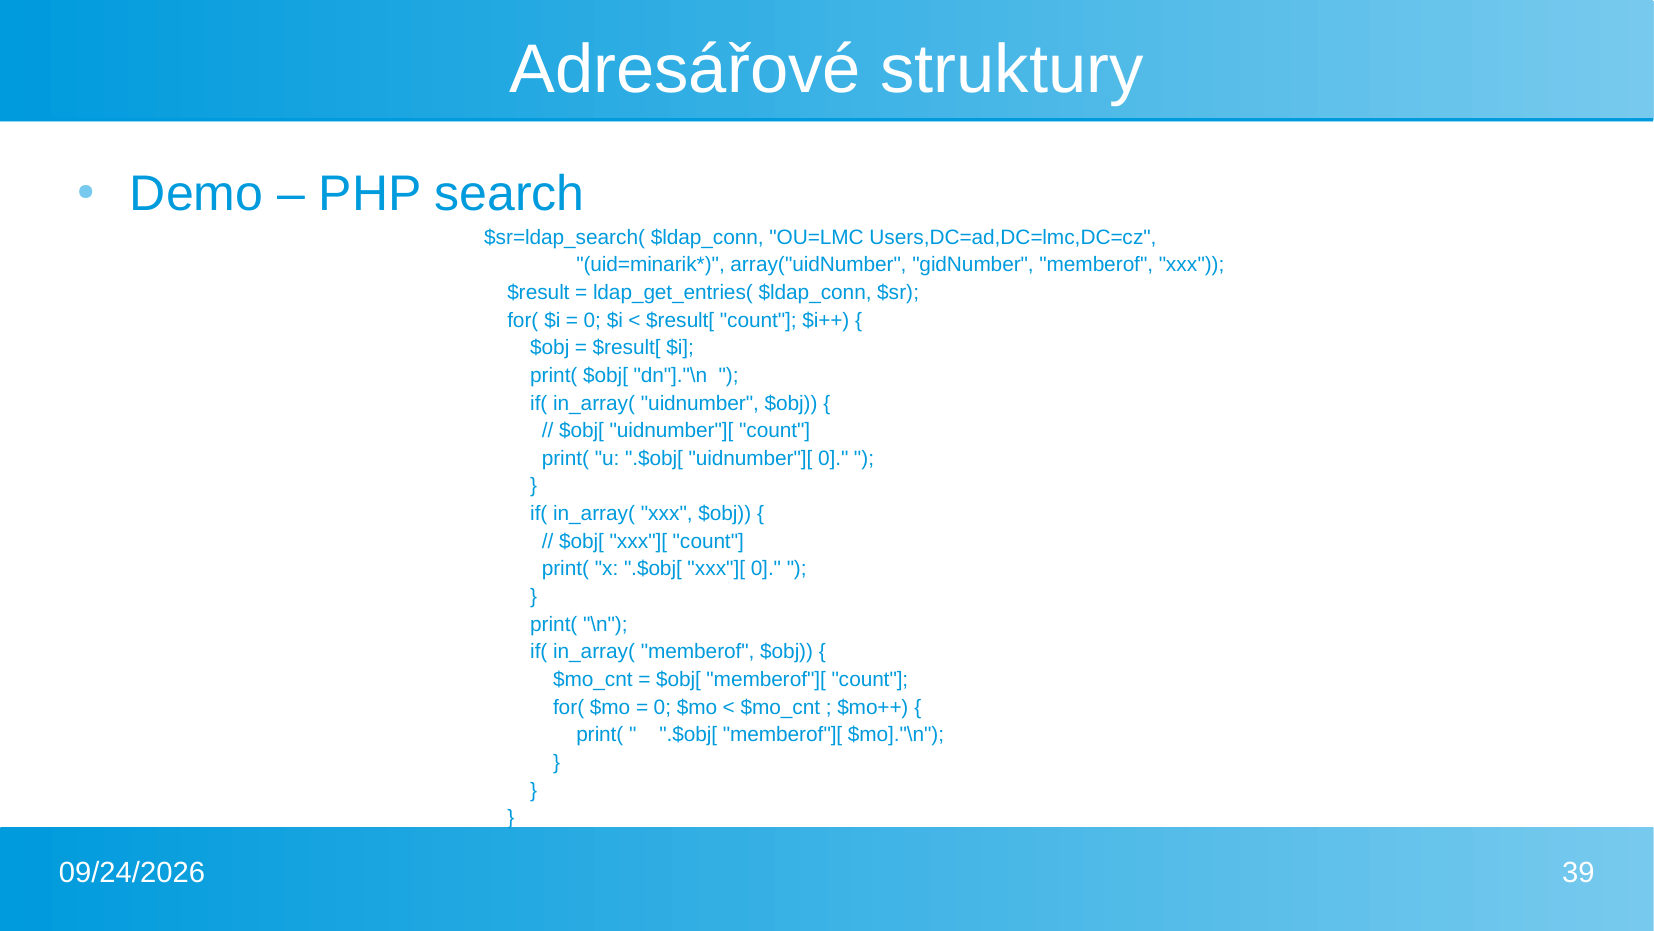

# Adresářové struktury
Demo – PHP search
$sr=ldap_search( $ldap_conn, "OU=LMC Users,DC=ad,DC=lmc,DC=cz",
 "(uid=minarik*)", array("uidNumber", "gidNumber", "memberof", "xxx"));
 $result = ldap_get_entries( $ldap_conn, $sr);
 for( $i = 0; $i < $result[ "count"]; $i++) {
 $obj = $result[ $i];
 print( $obj[ "dn"]."\n ");
 if( in_array( "uidnumber", $obj)) {
 // $obj[ "uidnumber"][ "count"]
 print( "u: ".$obj[ "uidnumber"][ 0]." ");
 }
 if( in_array( "xxx", $obj)) {
 // $obj[ "xxx"][ "count"]
 print( "x: ".$obj[ "xxx"][ 0]." ");
 }
 print( "\n");
 if( in_array( "memberof", $obj)) {
 $mo_cnt = $obj[ "memberof"][ "count"];
 for( $mo = 0; $mo < $mo_cnt ; $mo++) {
 print( " ".$obj[ "memberof"][ $mo]."\n");
 }
 }
 }
39